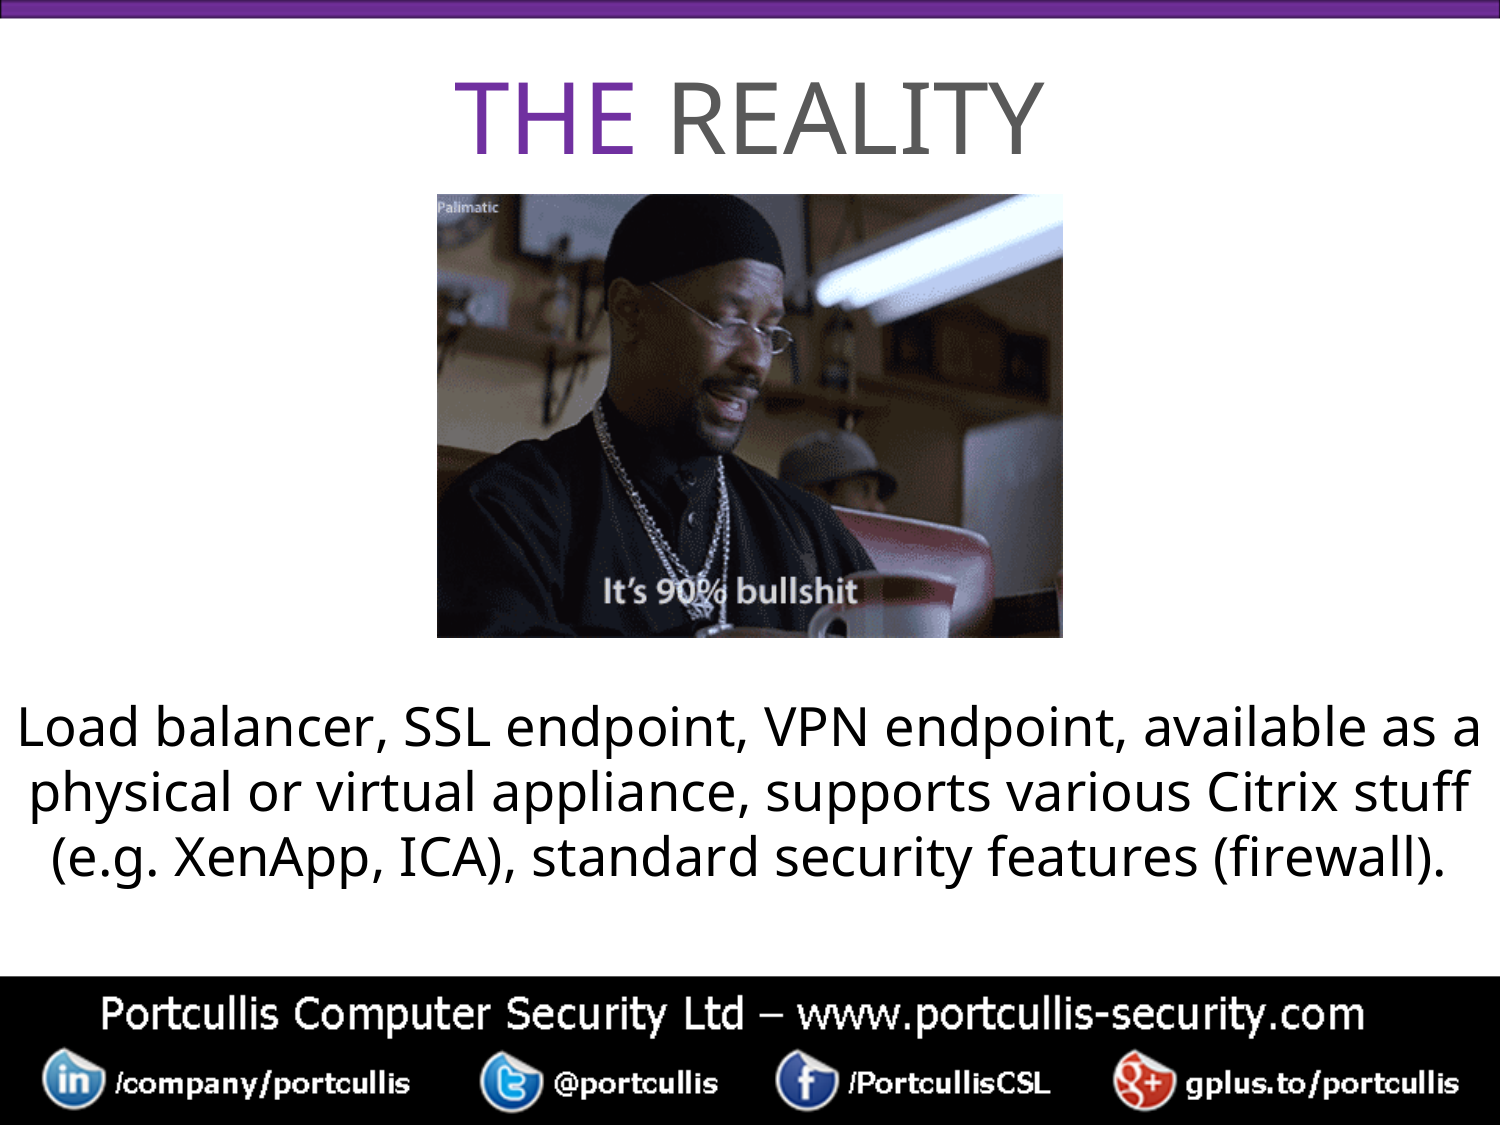

# THE REALITY
Load balancer, SSL endpoint, VPN endpoint, available as a physical or virtual appliance, supports various Citrix stuff (e.g. XenApp, ICA), standard security features (firewall).